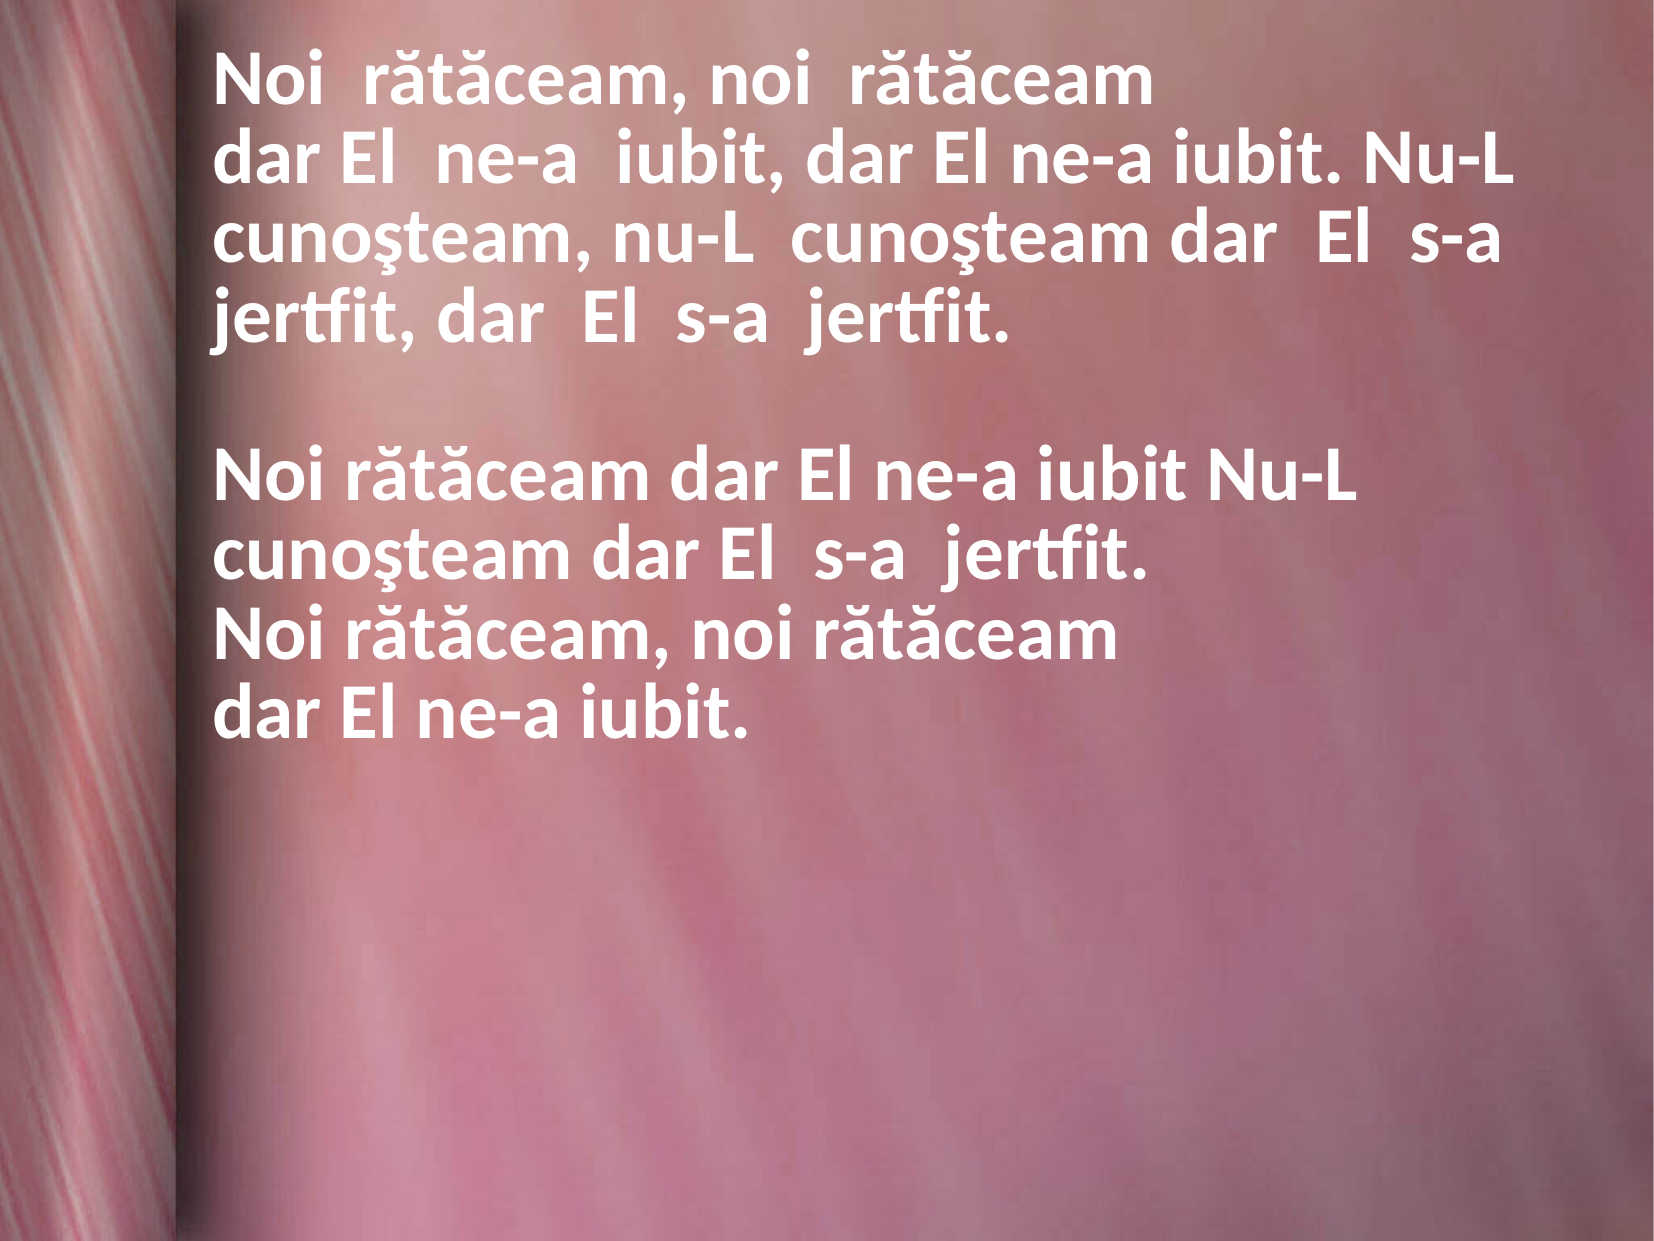

Noi rătăceam, noi rătăceam
dar El ne-a iubit, dar El ne-a iubit. Nu-L cunoşteam, nu-L cunoşteam dar El s-a jertfit, dar El s-a jertfit.
Noi rătăceam dar El ne-a iubit Nu-L cunoşteam dar El s-a jertfit.
Noi rătăceam, noi rătăceam
dar El ne-a iubit.